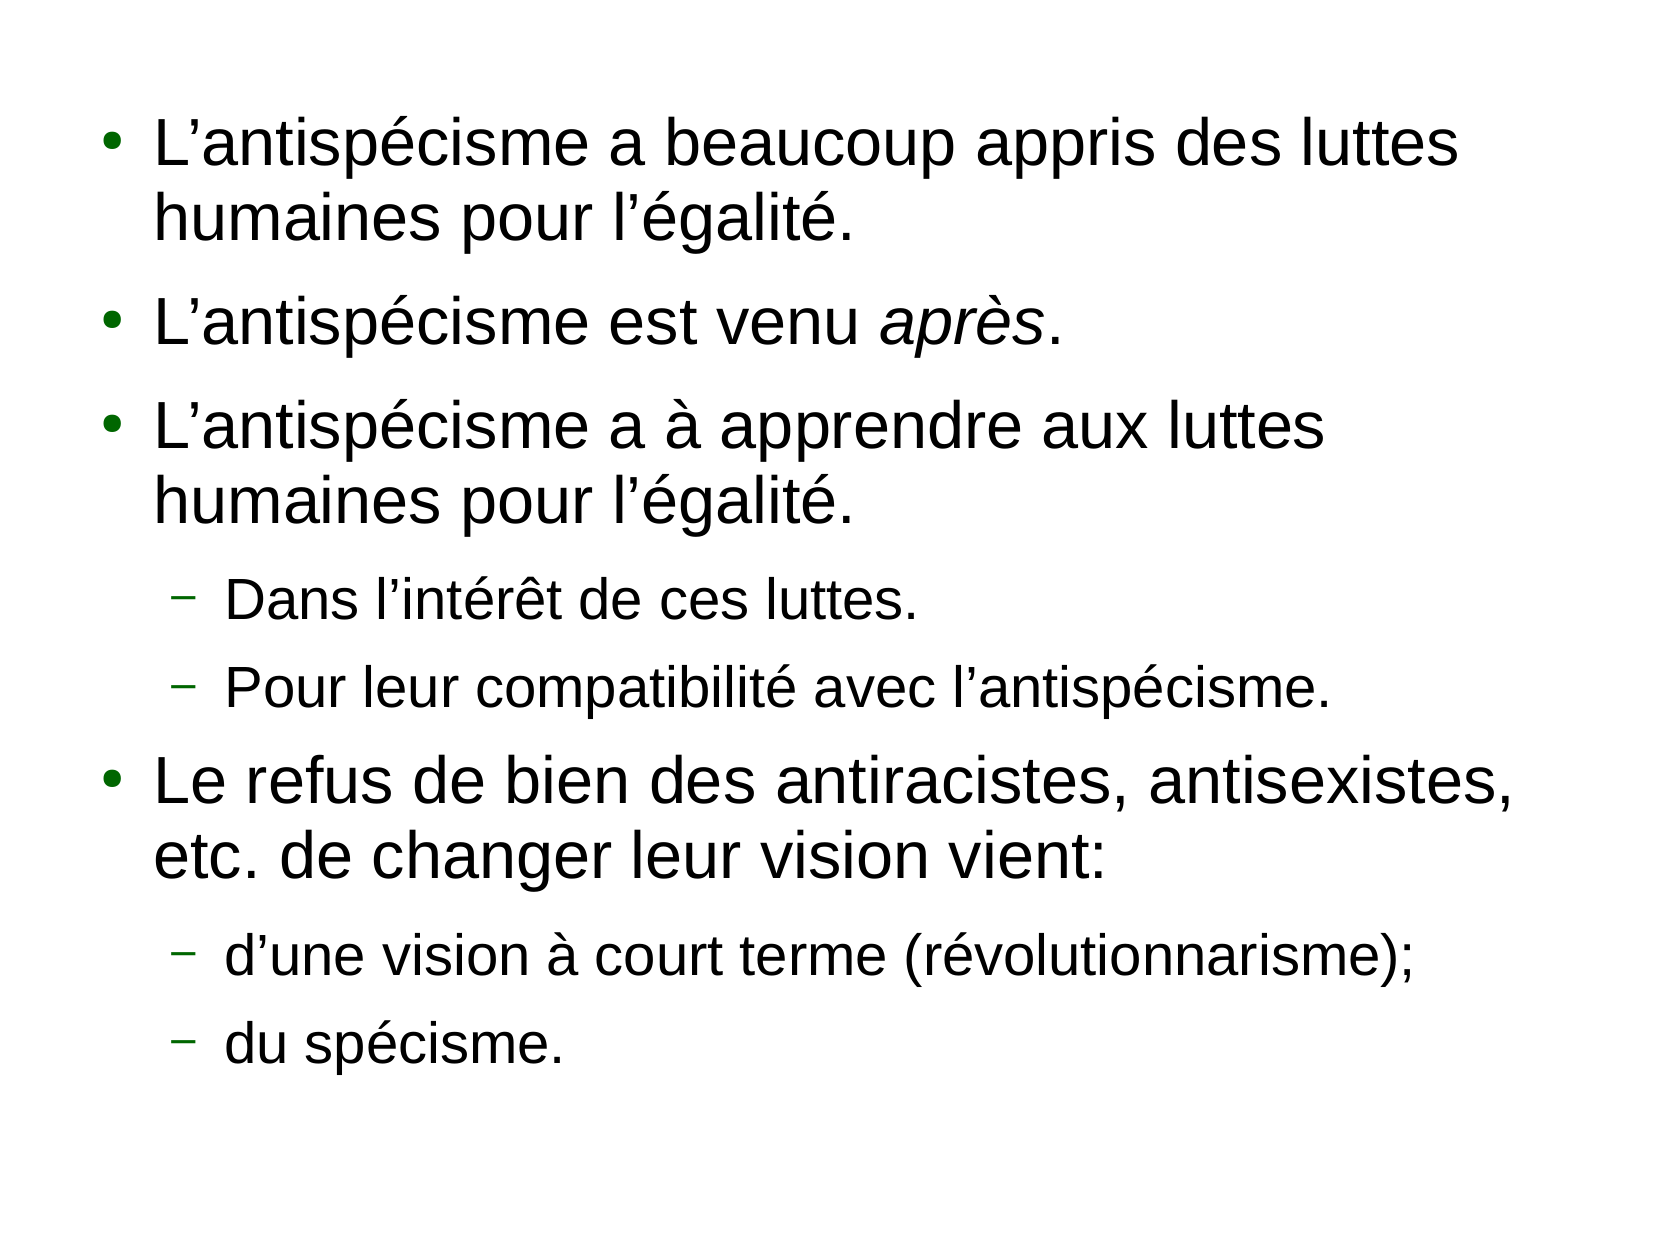

# L’antispécisme a beaucoup appris des luttes humaines pour l’égalité.
L’antispécisme est venu après.
L’antispécisme a à apprendre aux luttes humaines pour l’égalité.
Dans l’intérêt de ces luttes.
Pour leur compatibilité avec l’antispécisme.
Le refus de bien des antiracistes, antisexistes, etc. de changer leur vision vient:
d’une vision à court terme (révolutionnarisme);
du spécisme.